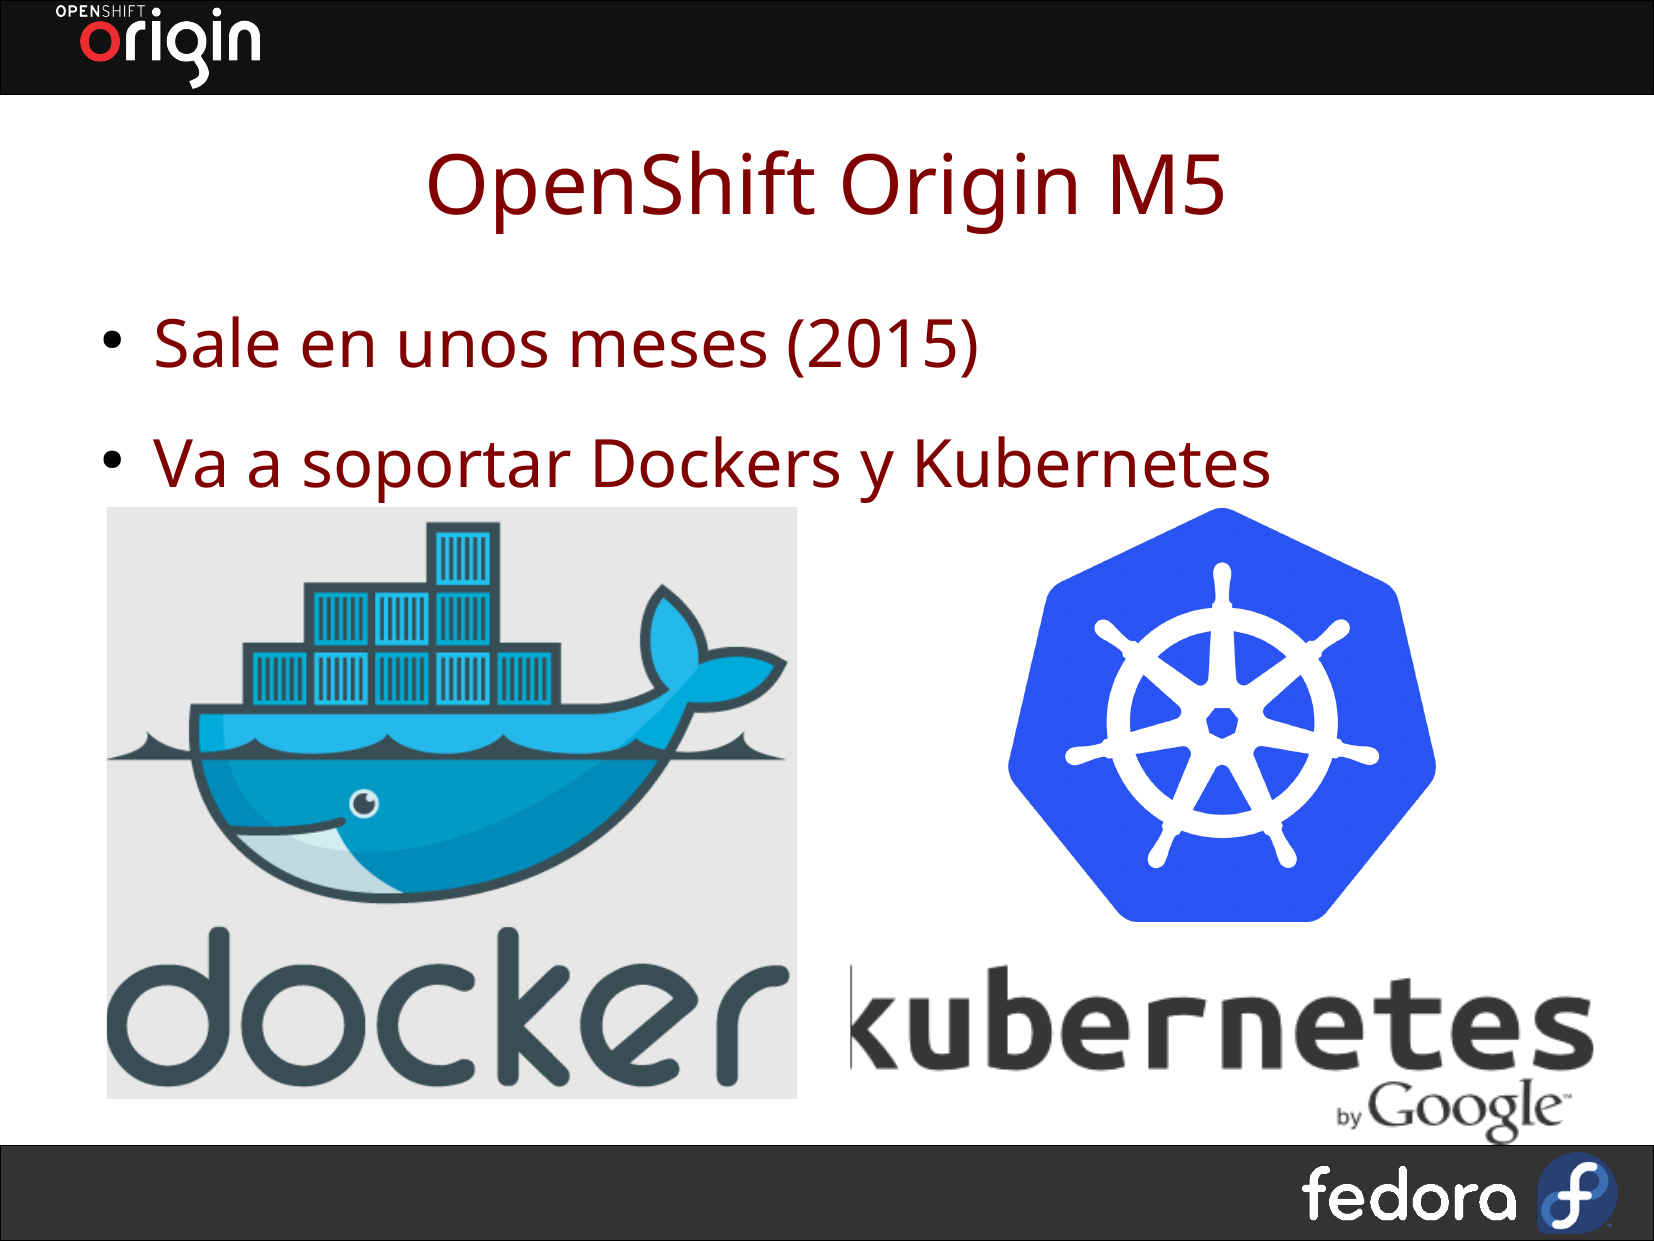

# OpenShift Origin M5
Sale en unos meses (2015)
Va a soportar Dockers y Kubernetes